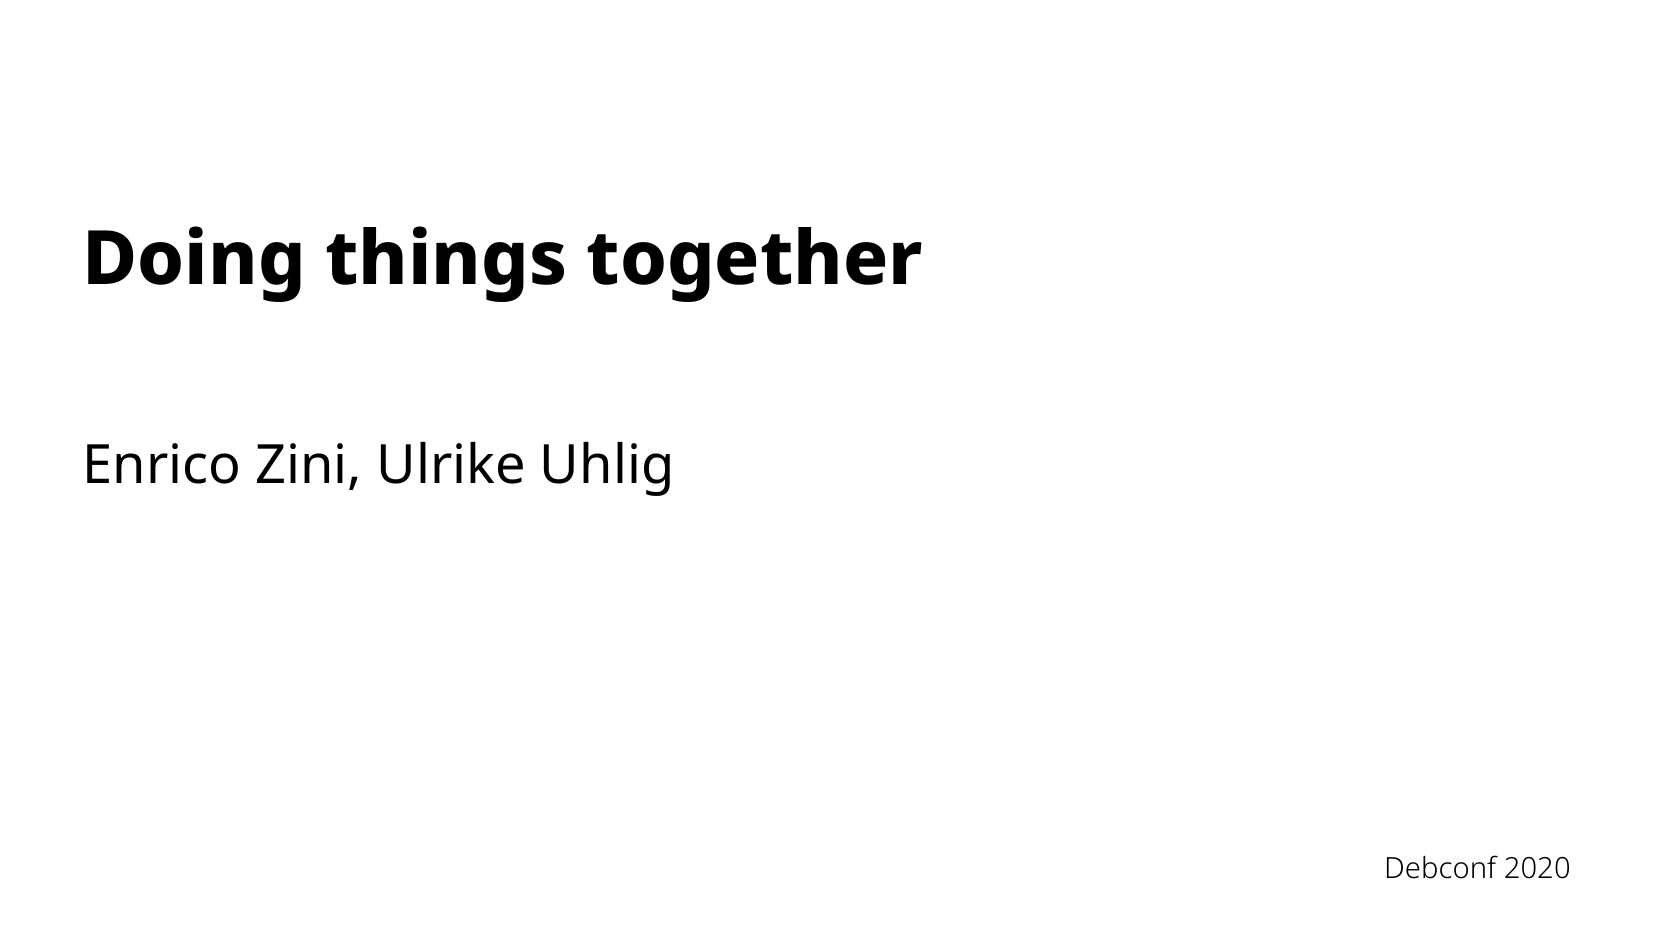

# Doing things together
Enrico Zini, Ulrike Uhlig
Debconf 2020